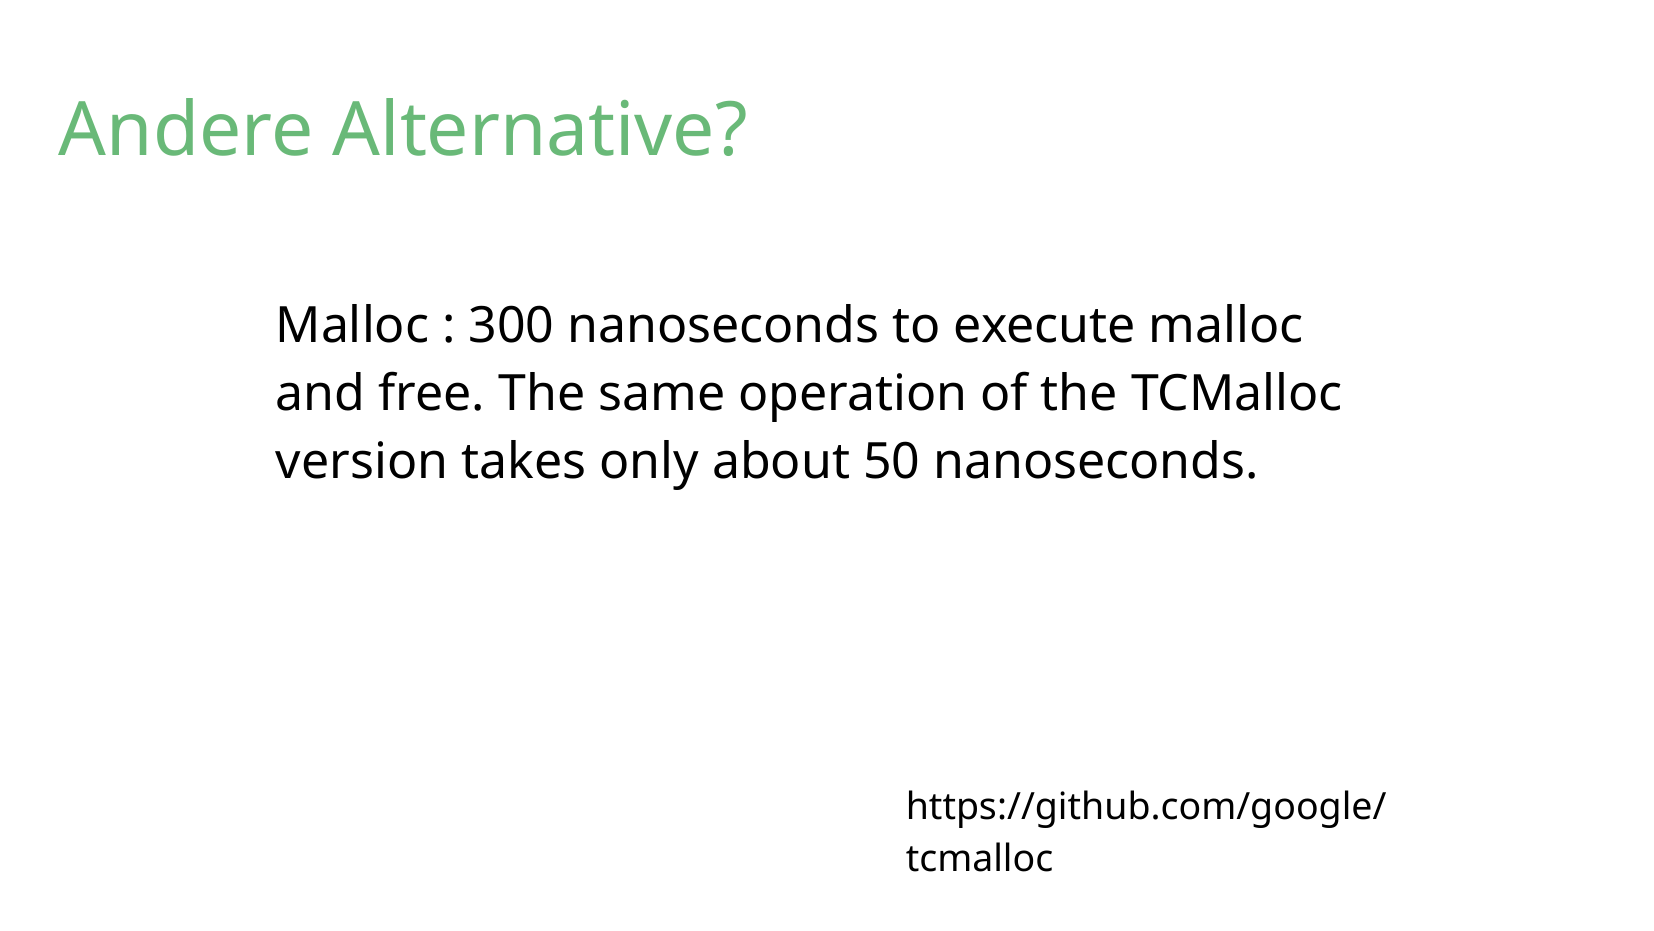

# Andere Alternative?
Malloc : 300 nanoseconds to execute malloc and free. The same operation of the TCMalloc version takes only about 50 nanoseconds.
https://github.com/google/tcmalloc